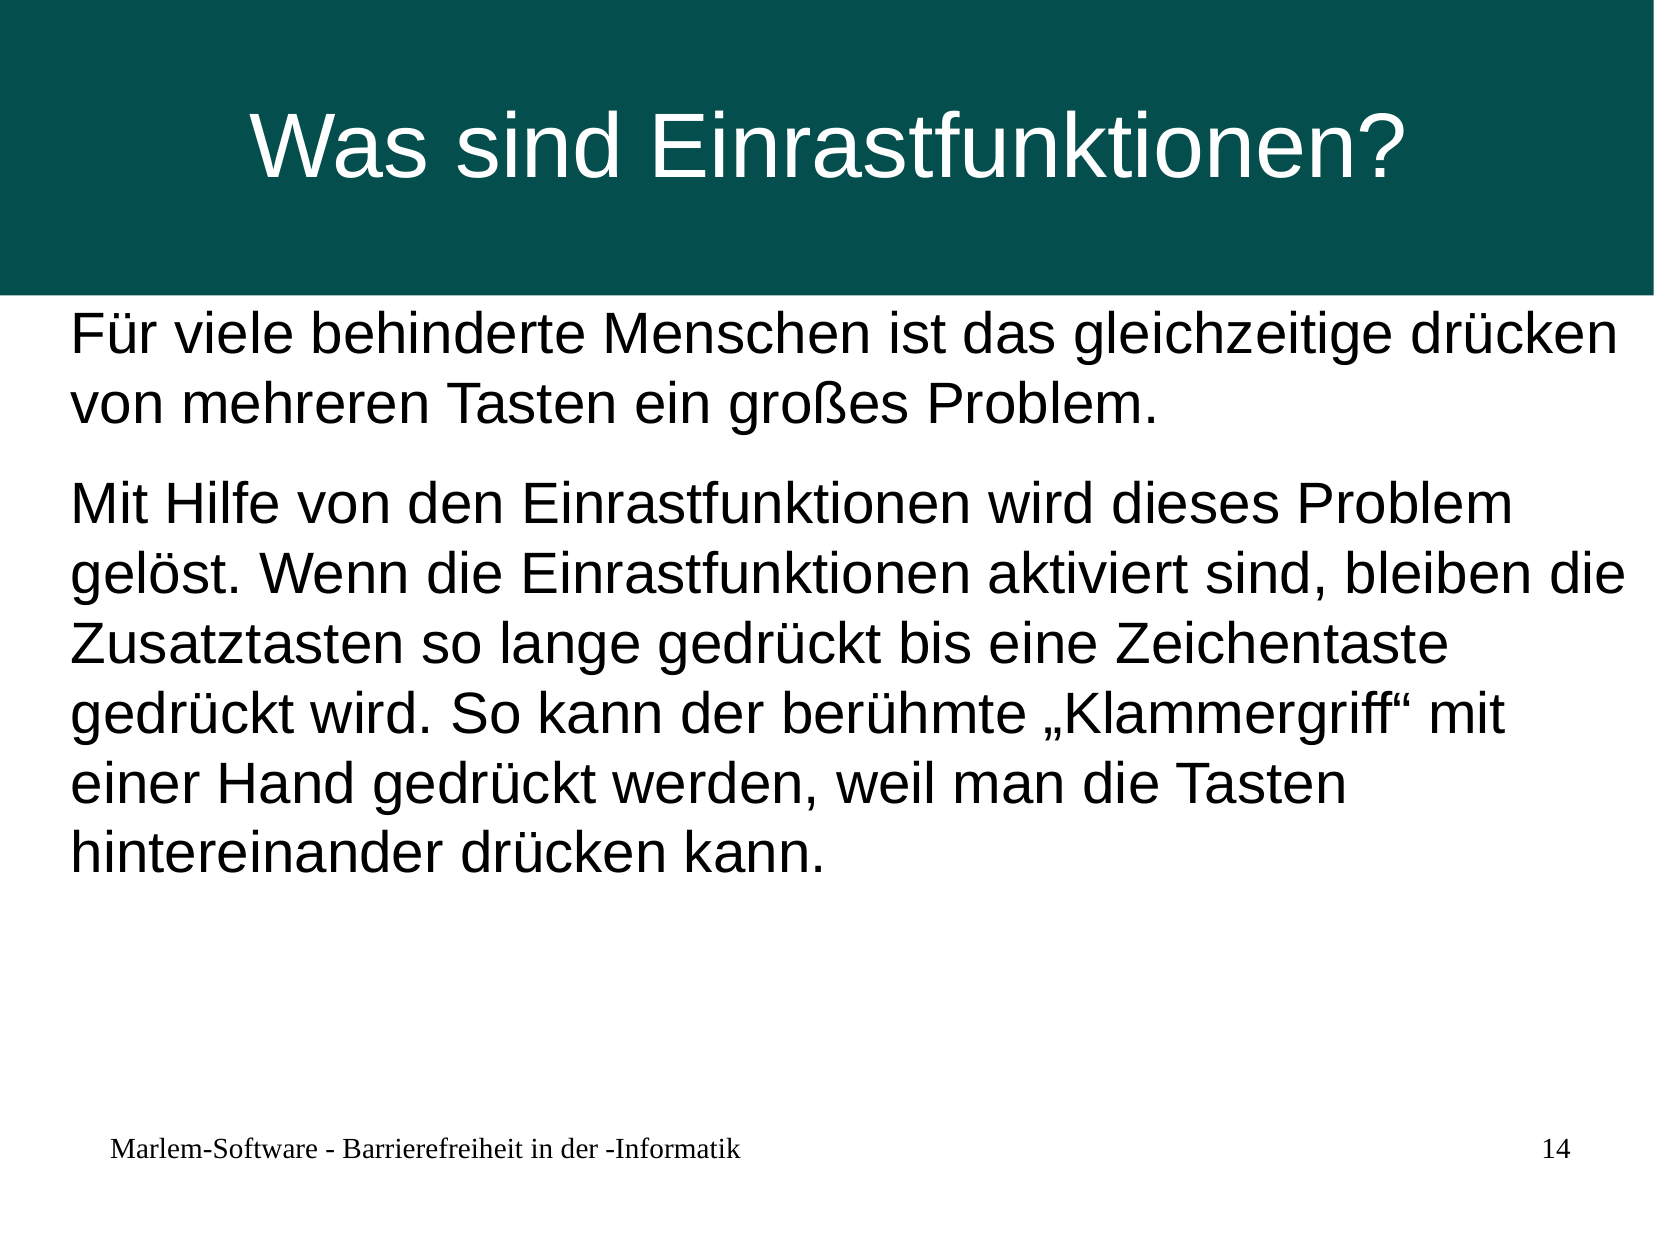

# Was sind Einrastfunktionen?
Für viele behinderte Menschen ist das gleichzeitige drücken von mehreren Tasten ein großes Problem.
Mit Hilfe von den Einrastfunktionen wird dieses Problem gelöst. Wenn die Einrastfunktionen aktiviert sind, bleiben die Zusatztasten so lange gedrückt bis eine Zeichentaste gedrückt wird. So kann der berühmte „Klammergriff“ mit einer Hand gedrückt werden, weil man die Tasten hintereinander drücken kann.
Marlem-Software - Barrierefreiheit in der -Informatik
14